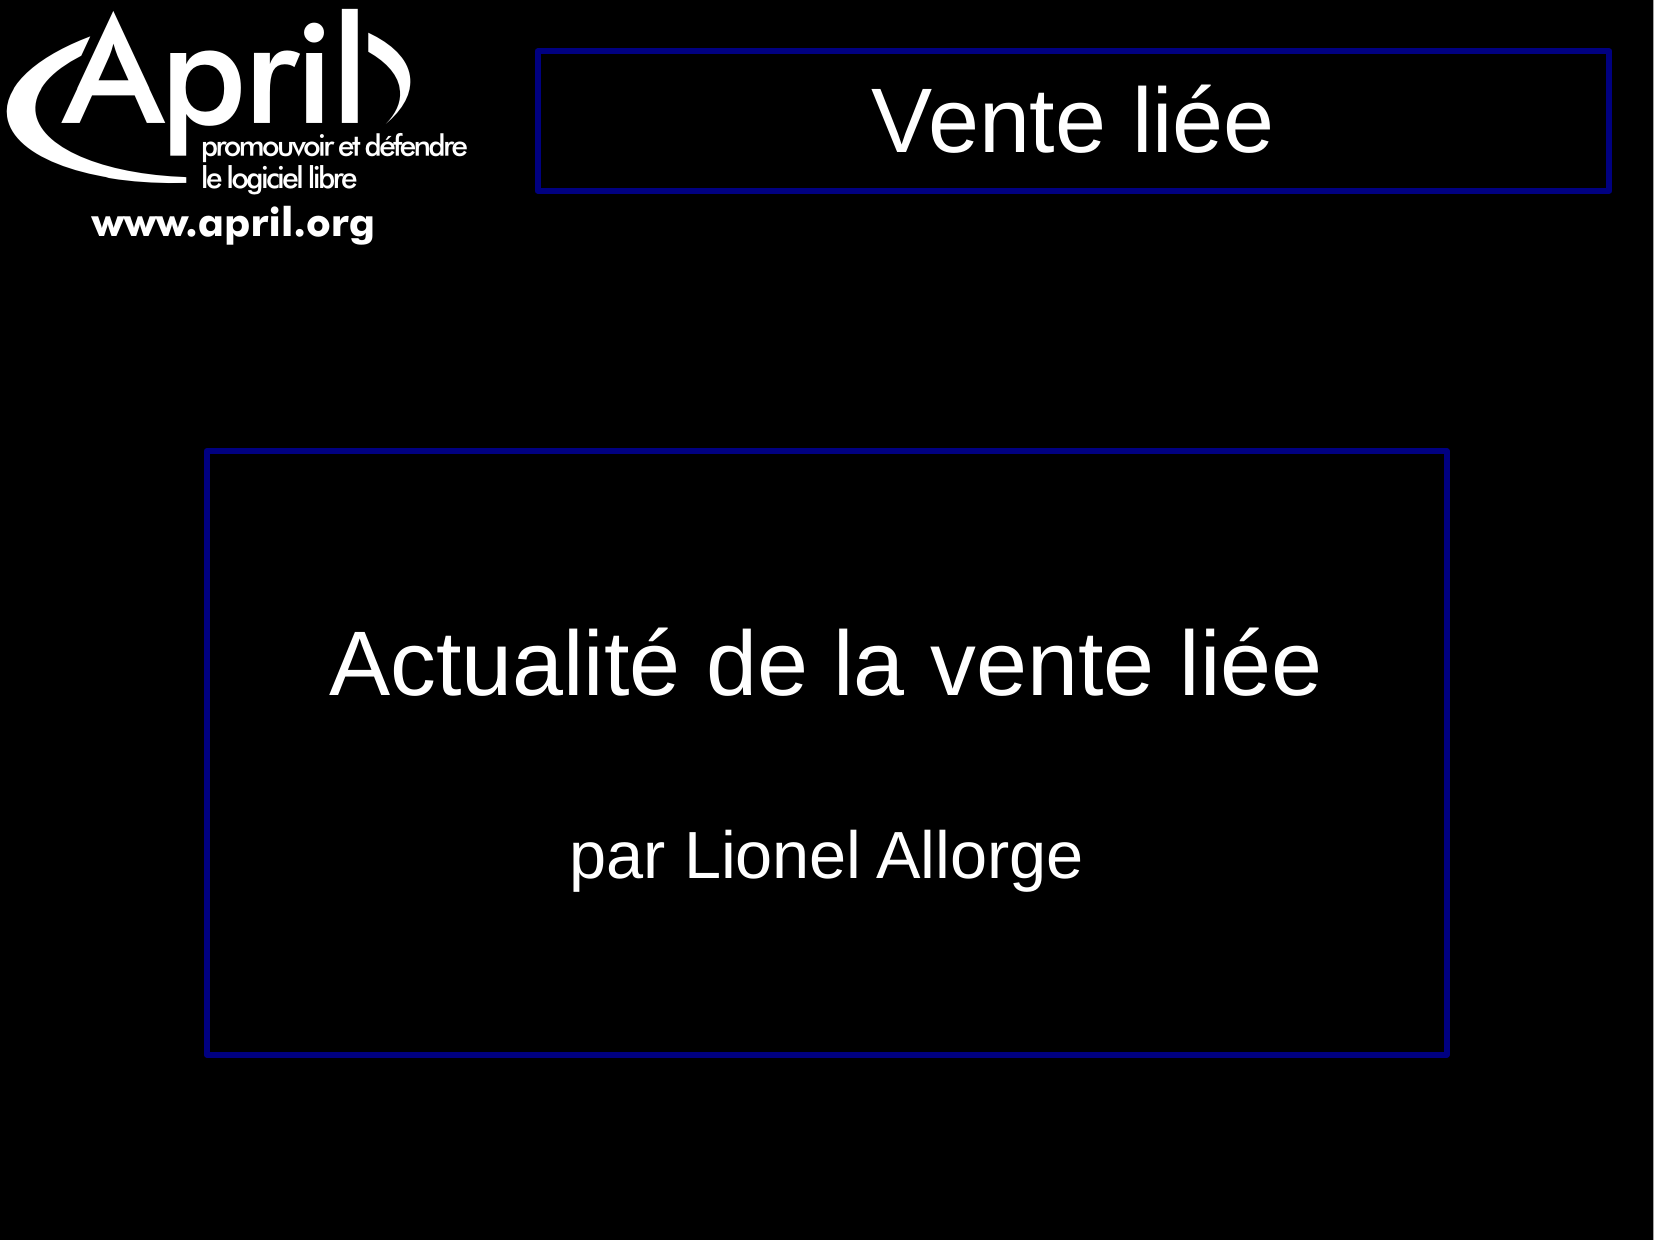

# Vente liée
Actualité de la vente liée
par Lionel Allorge